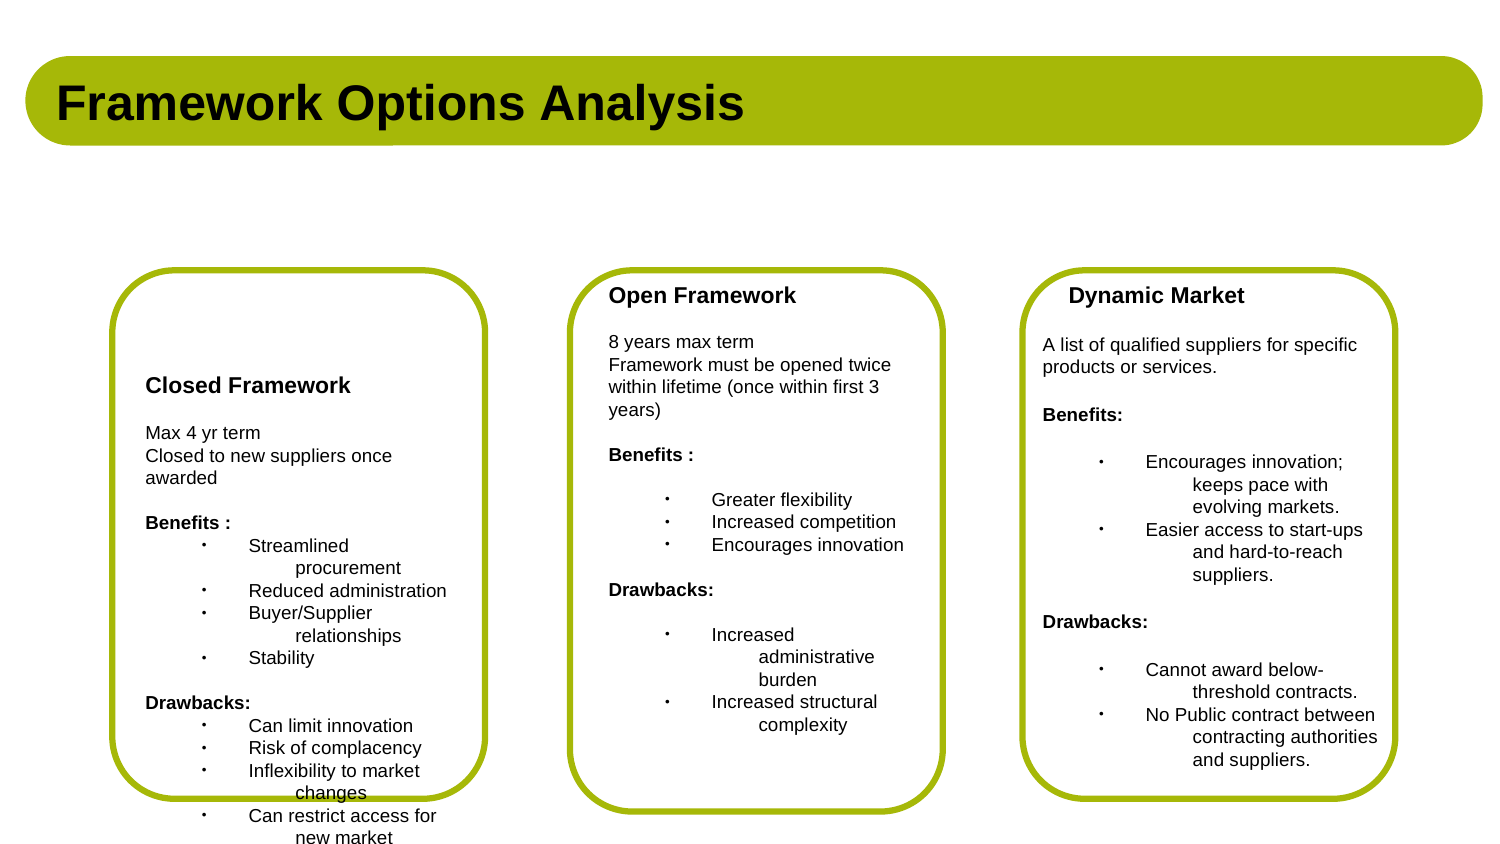

# Framework Options Analysis
Open Framework
8 years max term
Framework must be opened twice within lifetime (once within first 3 years)
Benefits :
Greater flexibility
Increased competition
Encourages innovation
Drawbacks:
Increased administrative burden
Increased structural complexity
 Dynamic Market
A list of qualified suppliers for specific products or services.
Benefits:
Encourages innovation; keeps pace with evolving markets.
Easier access to start-ups and hard-to-reach suppliers.
Drawbacks:
Cannot award below-threshold contracts.
No Public contract between contracting authorities and suppliers.
Closed Framework
Max 4 yr term
Closed to new suppliers once awarded
Benefits :
Streamlined procurement
Reduced administration
Buyer/Supplier relationships
Stability
Drawbacks:
Can limit innovation
Risk of complacency
Inflexibility to market changes
Can restrict access for new market entrants and SMEs
Op